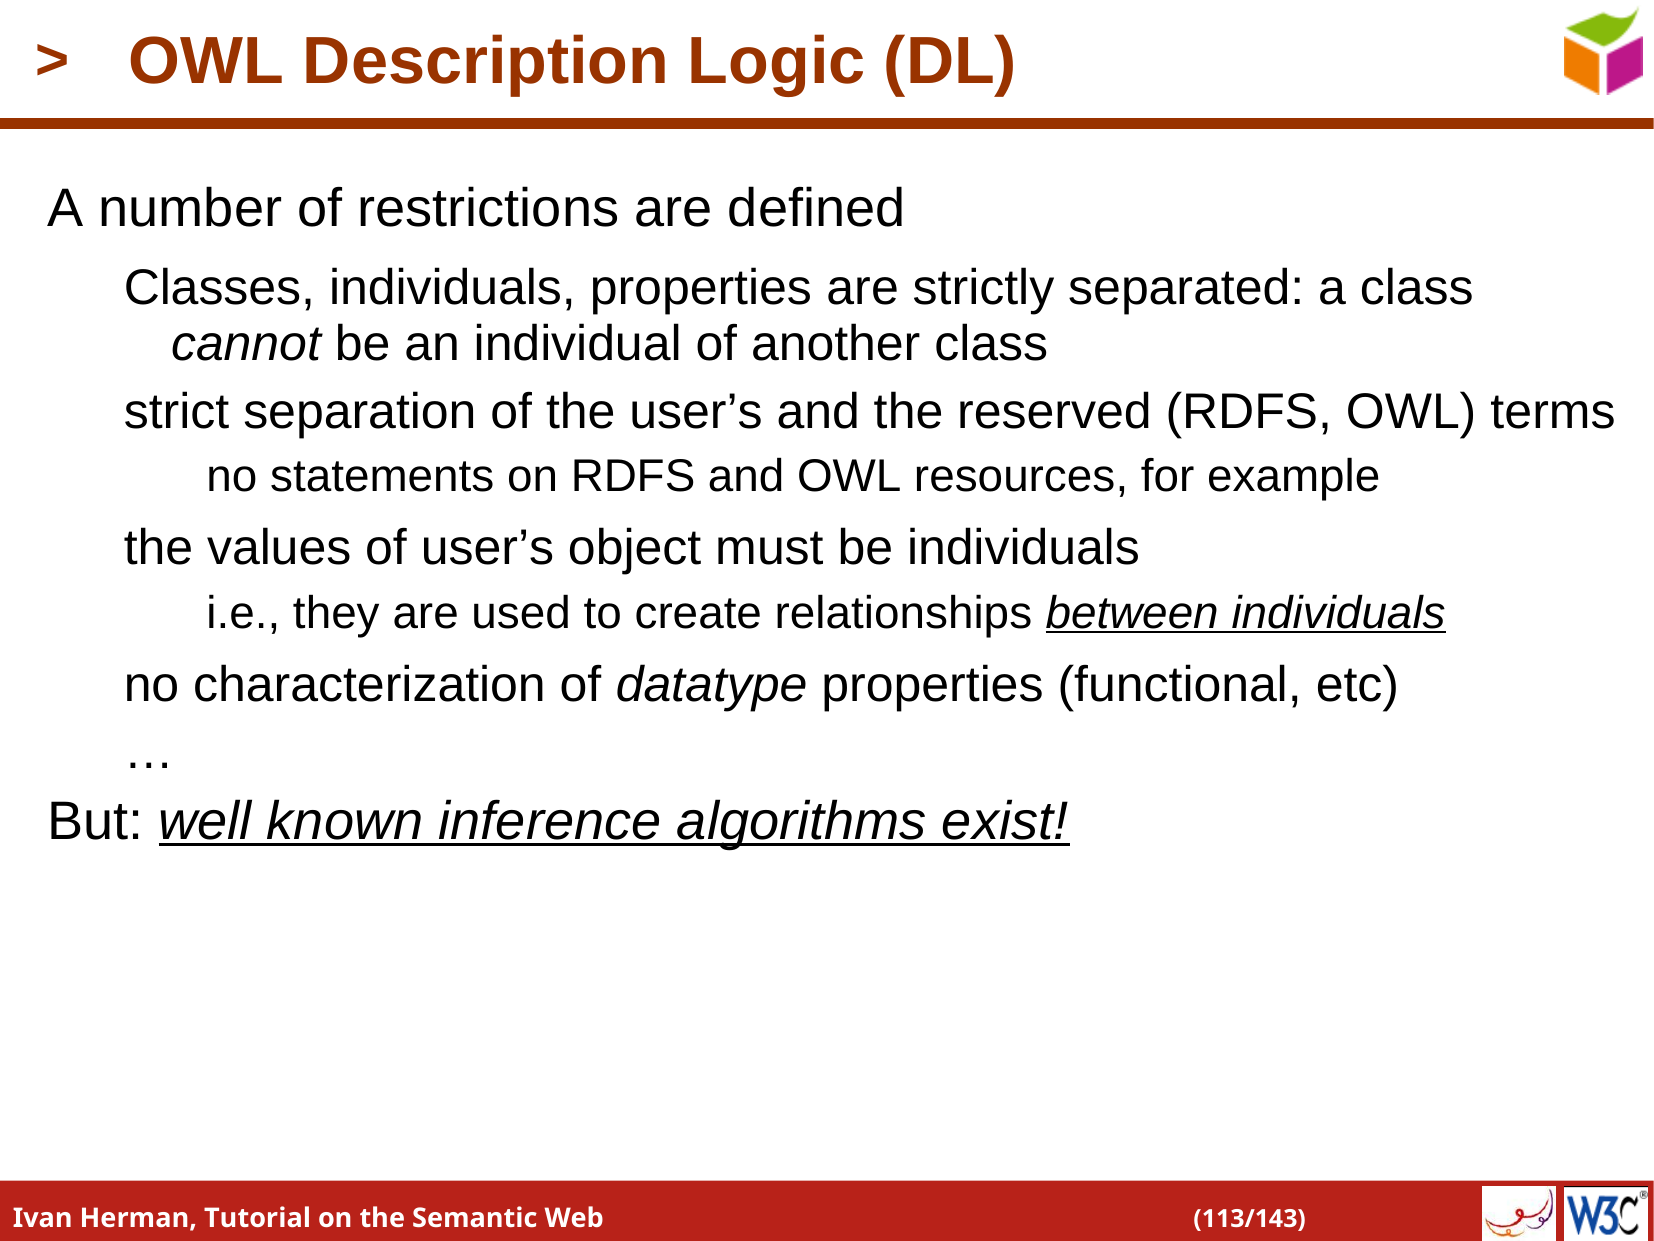

# OWL Description Logic (DL)
A number of restrictions are defined
Classes, individuals, properties are strictly separated: a class cannot be an individual of another class
strict separation of the user’s and the reserved (RDFS, OWL) terms
no statements on RDFS and OWL resources, for example
the values of user’s object must be individuals
i.e., they are used to create relationships between individuals
no characterization of datatype properties (functional, etc)
…
But: well known inference algorithms exist!